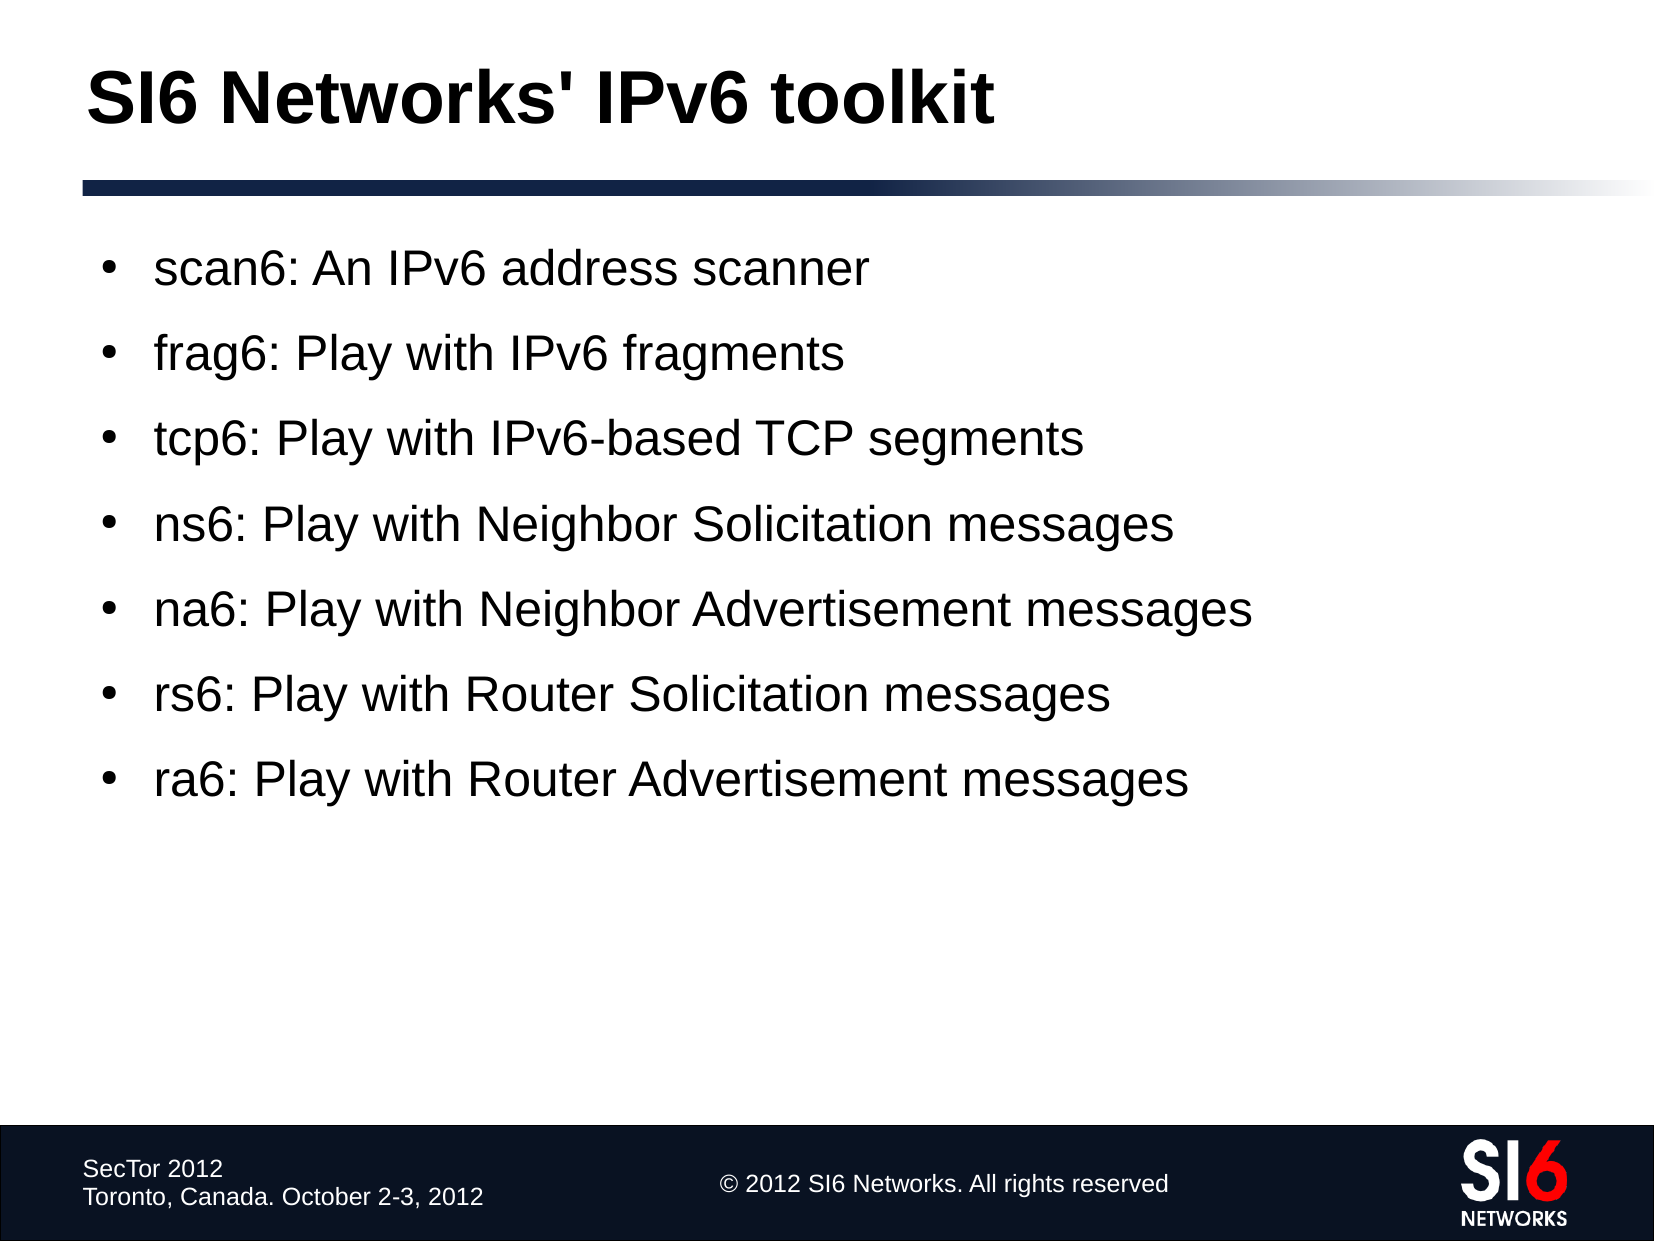

# SI6 Networks' IPv6 toolkit
scan6: An IPv6 address scanner
frag6: Play with IPv6 fragments
tcp6: Play with IPv6-based TCP segments
ns6: Play with Neighbor Solicitation messages
na6: Play with Neighbor Advertisement messages
rs6: Play with Router Solicitation messages
ra6: Play with Router Advertisement messages